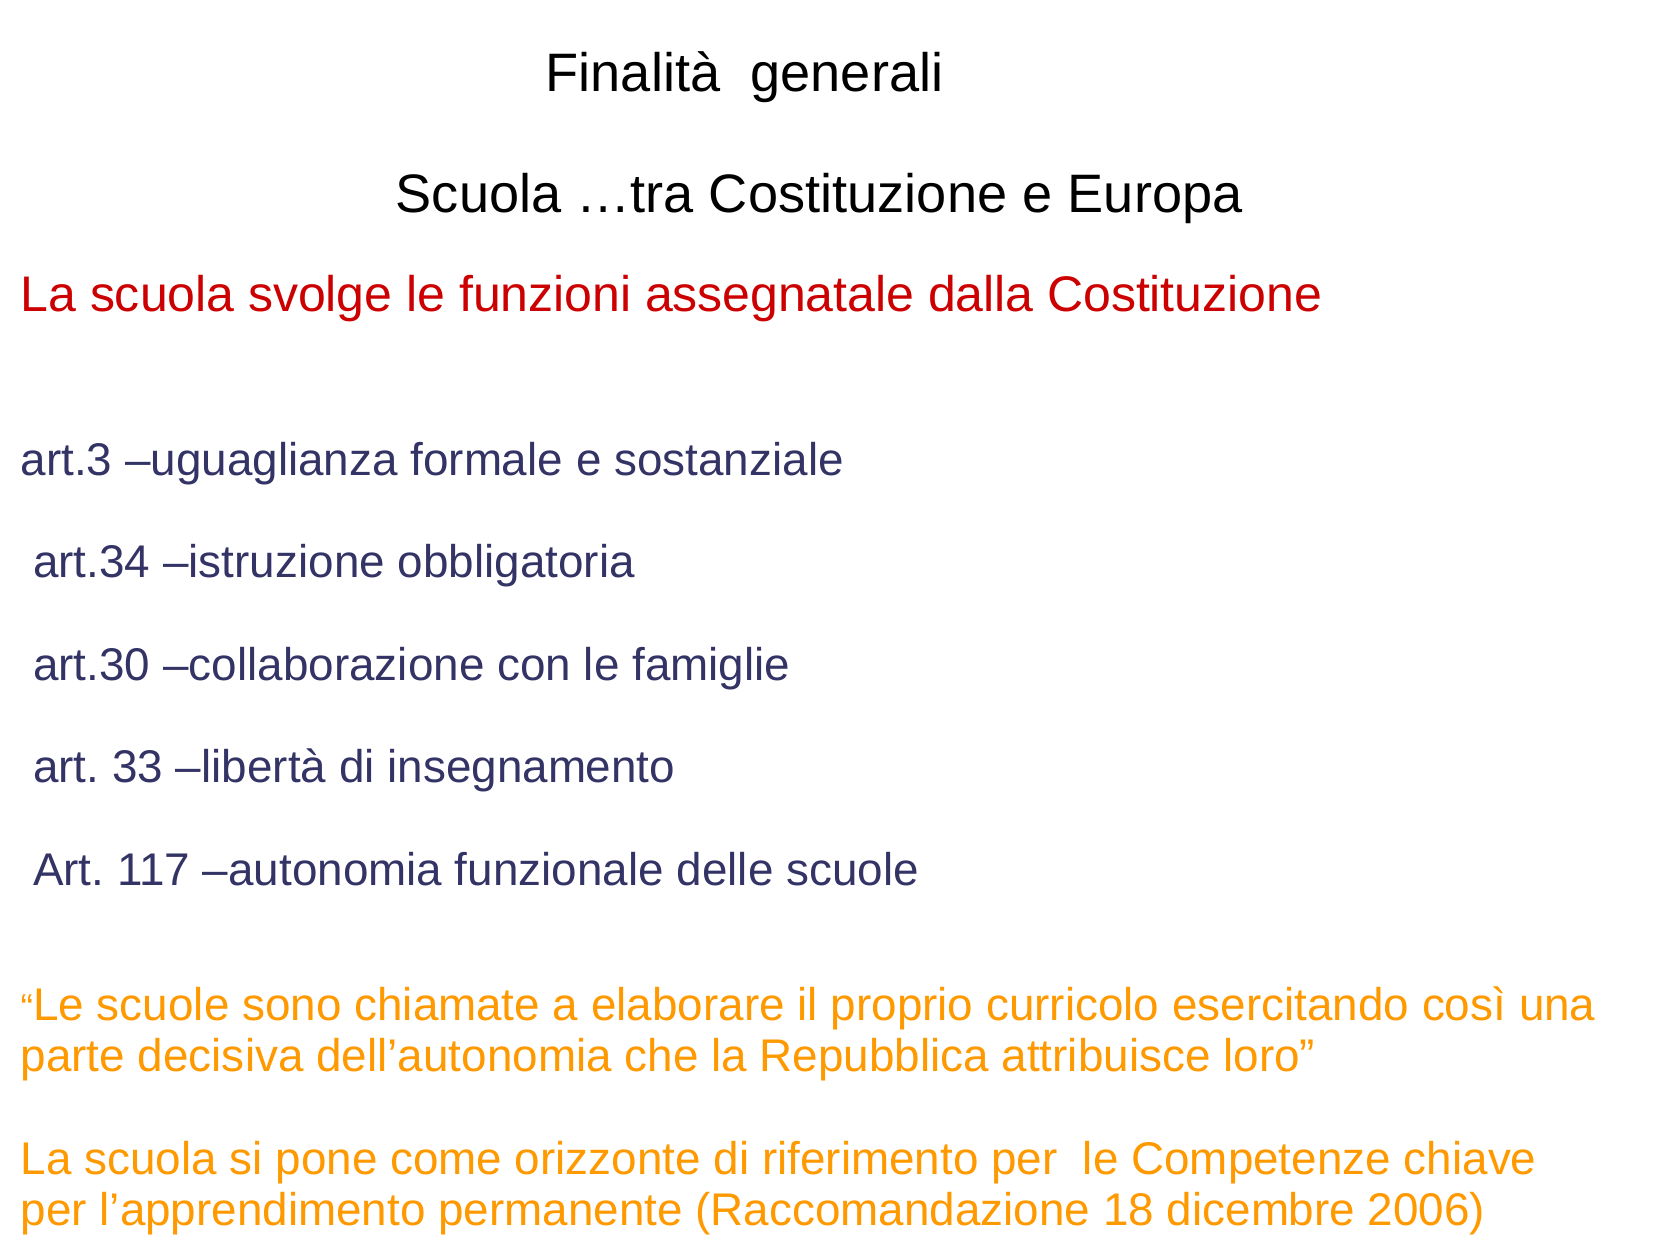

Finalità generali
 Scuola …tra Costituzione e Europa
La scuola svolge le funzioni assegnatale dalla Costituzione
art.3 –uguaglianza formale e sostanziale
 art.34 –istruzione obbligatoria
 art.30 –collaborazione con le famiglie
 art. 33 –libertà di insegnamento
 Art. 117 –autonomia funzionale delle scuole
“Le scuole sono chiamate a elaborare il proprio curricolo esercitando così una parte decisiva dell’autonomia che la Repubblica attribuisce loro”
La scuola si pone come orizzonte di riferimento per le Competenze chiave per l’apprendimento permanente (Raccomandazione 18 dicembre 2006)